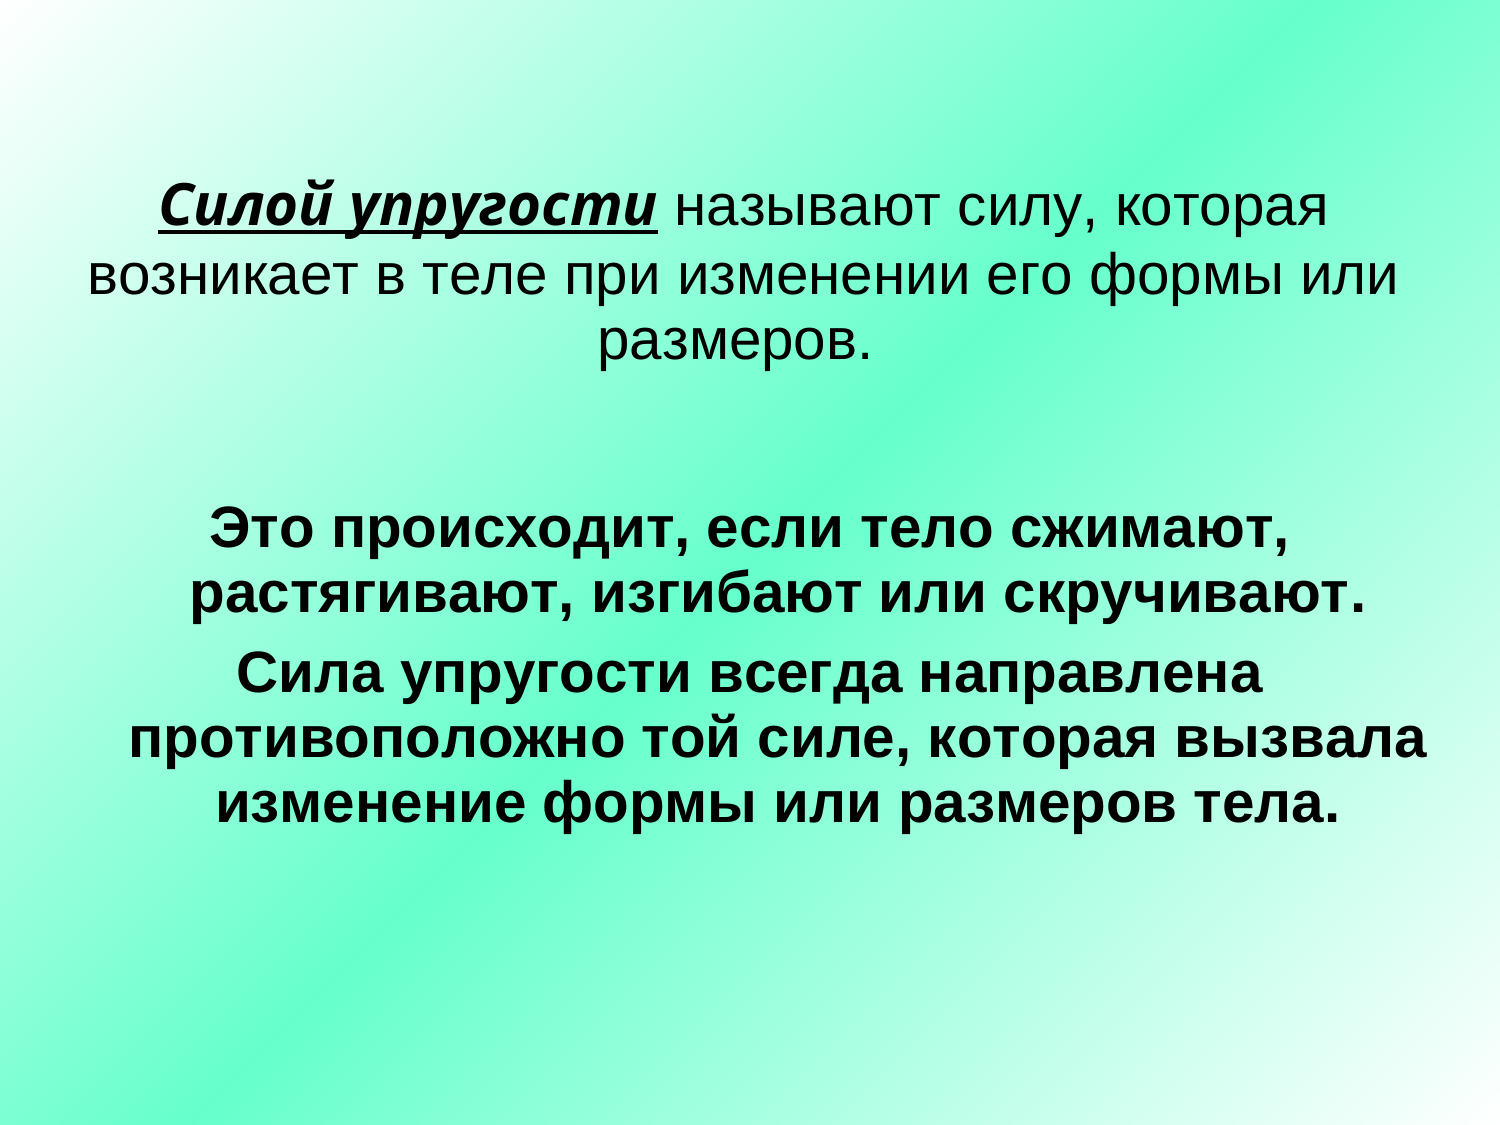

# Силой упругости называют силу, которая возникает в теле при изменении его формы или размеров.
Это происходит, если тело сжимают, растягивают, изгибают или скручивают.
Сила упругости всегда направлена противоположно той силе, которая вызвала изменение формы или размеров тела.